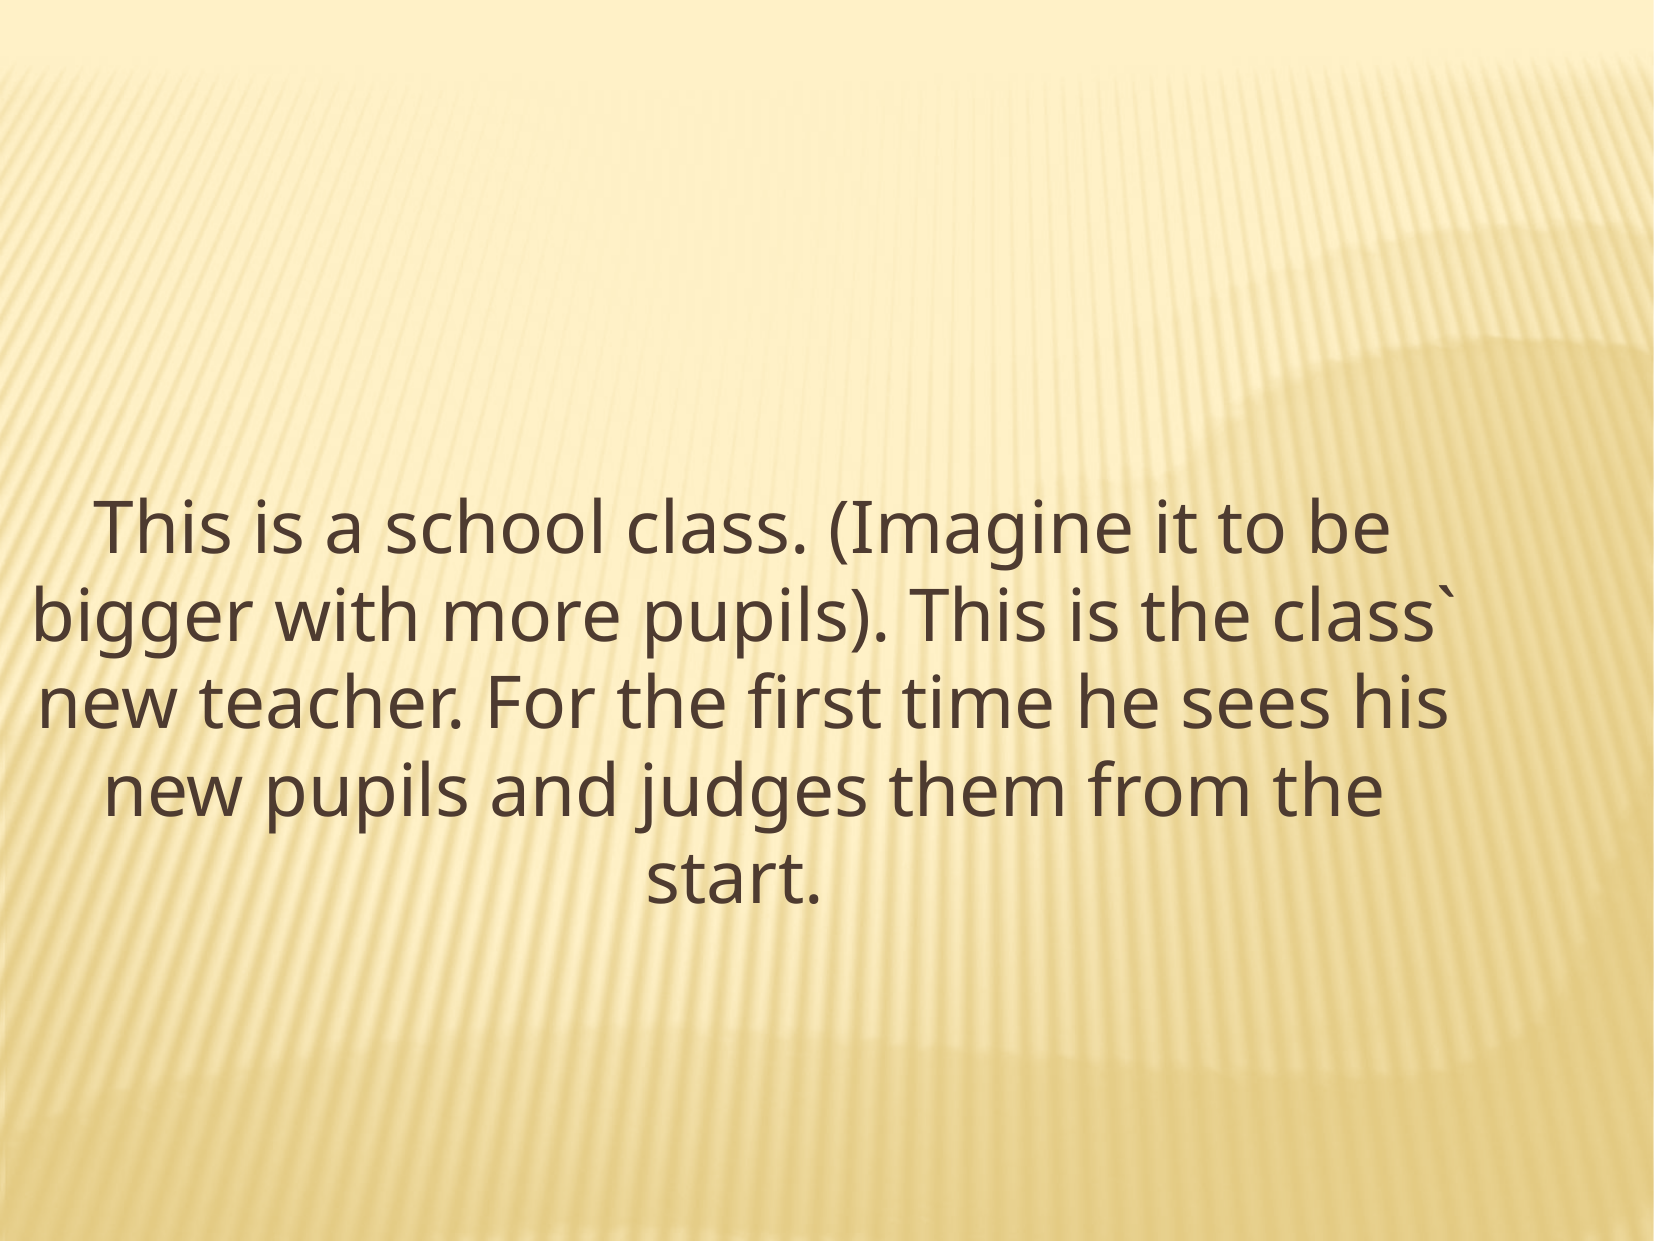

# This is a school class. (Imagine it to be bigger with more pupils). This is the class` new teacher. For the first time he sees his new pupils and judges them from the start.